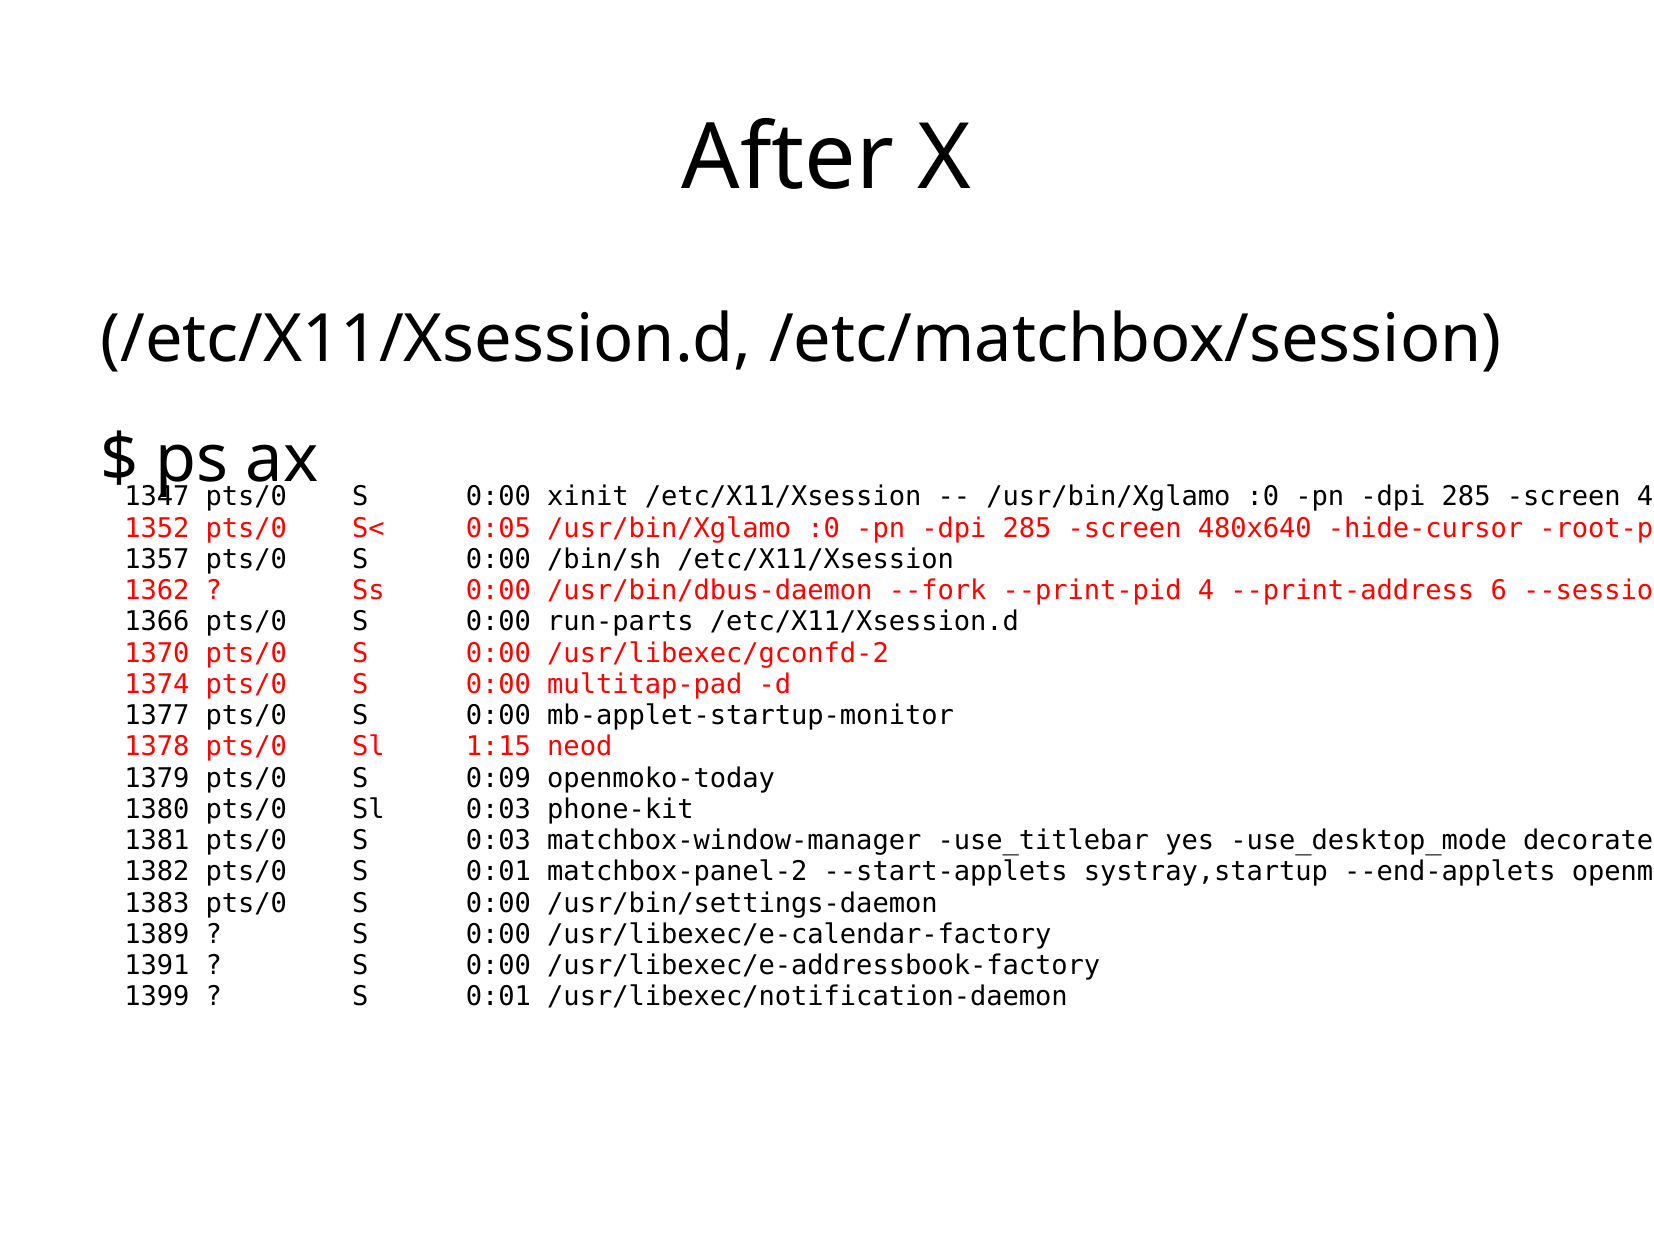

# After X
(/etc/X11/Xsession.d, /etc/matchbox/session)
$ ps ax
 1347 pts/0 S 0:00 xinit /etc/X11/Xsession -- /usr/bin/Xglamo :0 -pn -dpi 285 -screen 480x640 -hide-cursor -root-ppm /usr/share/pixmaps/xsplash-vga.ppm
 1352 pts/0 S< 0:05 /usr/bin/Xglamo :0 -pn -dpi 285 -screen 480x640 -hide-cursor -root-ppm /usr/share/pixmaps/xsplash-vga.ppm
 1357 pts/0 S 0:00 /bin/sh /etc/X11/Xsession
 1362 ? Ss 0:00 /usr/bin/dbus-daemon --fork --print-pid 4 --print-address 6 --session
 1366 pts/0 S 0:00 run-parts /etc/X11/Xsession.d
 1370 pts/0 S 0:00 /usr/libexec/gconfd-2
 1374 pts/0 S 0:00 multitap-pad -d
 1377 pts/0 S 0:00 mb-applet-startup-monitor
 1378 pts/0 Sl 1:15 neod
 1379 pts/0 S 0:09 openmoko-today
 1380 pts/0 Sl 0:03 phone-kit
 1381 pts/0 S 0:03 matchbox-window-manager -use_titlebar yes -use_desktop_mode decorated -theme openmoko-standard-2 -use_cursor no
 1382 pts/0 S 0:01 matchbox-panel-2 --start-applets systray,startup --end-applets openmoko-panel-battery,openmoko-panel-gsm,openmoko-panel-gps,openmoko-panel-usb,openmoko-panel-bt,openmoko-panel-memory,keyboard --titlebar
 1383 pts/0 S 0:00 /usr/bin/settings-daemon
 1389 ? S 0:00 /usr/libexec/e-calendar-factory
 1391 ? S 0:00 /usr/libexec/e-addressbook-factory
 1399 ? S 0:01 /usr/libexec/notification-daemon